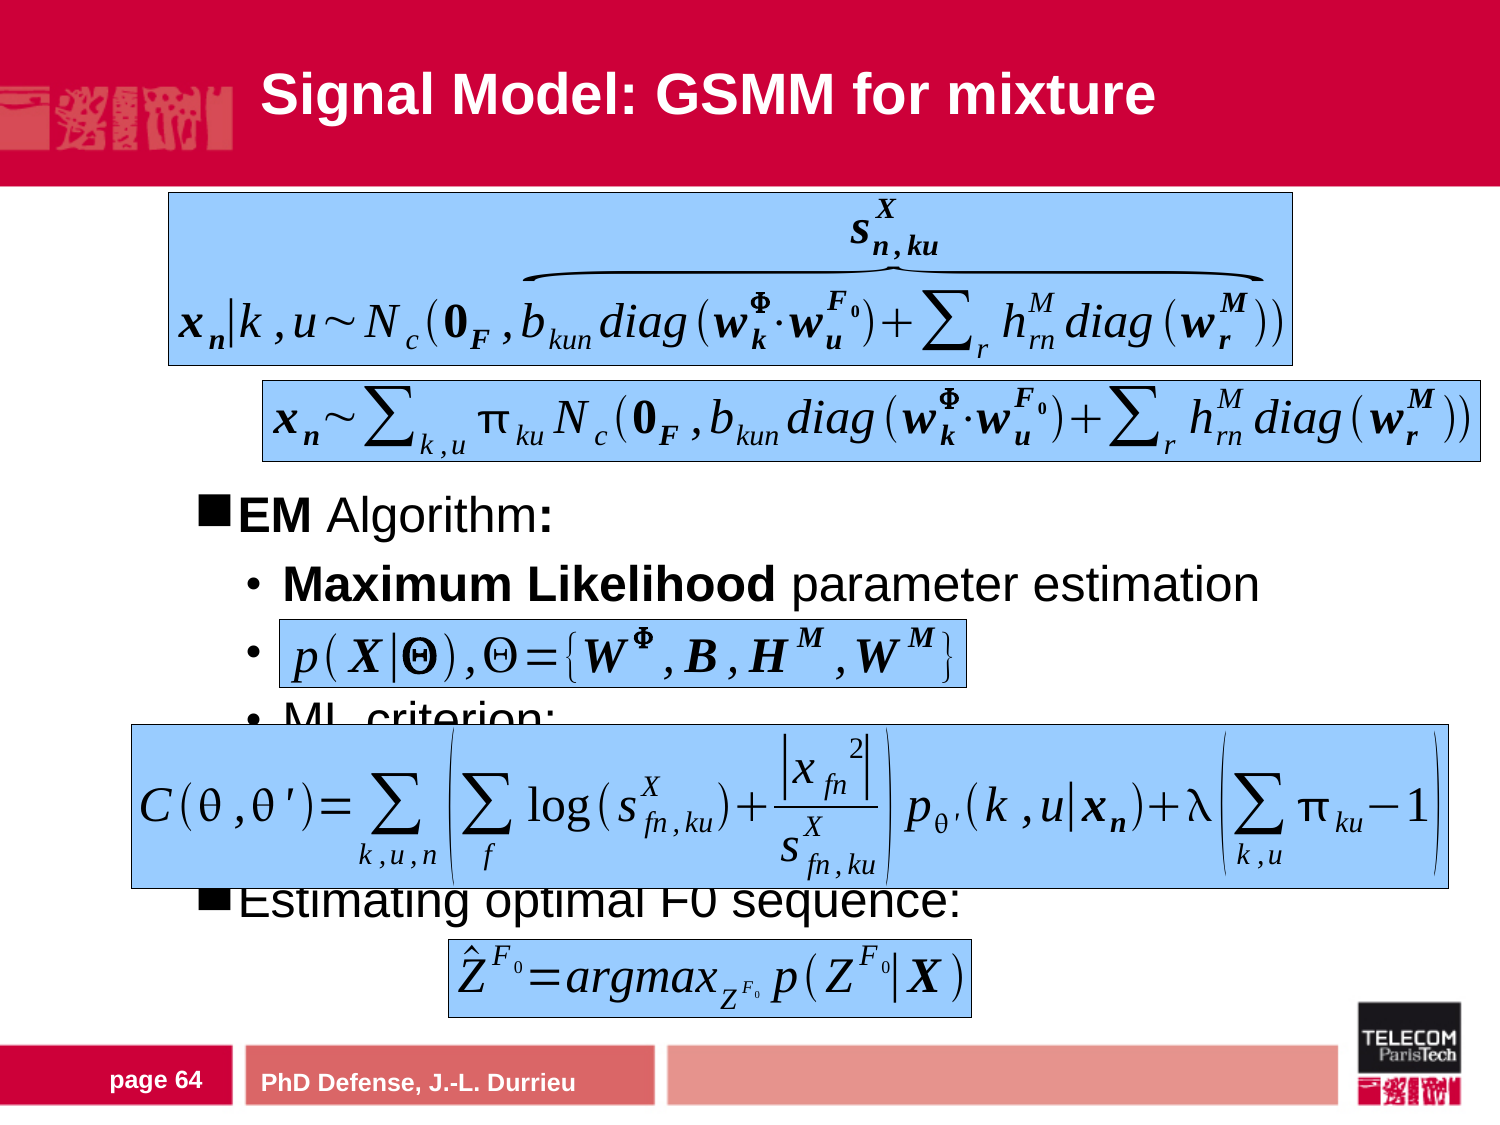

# Signal Model: GSMM for mixture
EM Algorithm:
Maximum Likelihood parameter estimation
ML criterion:
Estimating optimal F0 sequence:
64